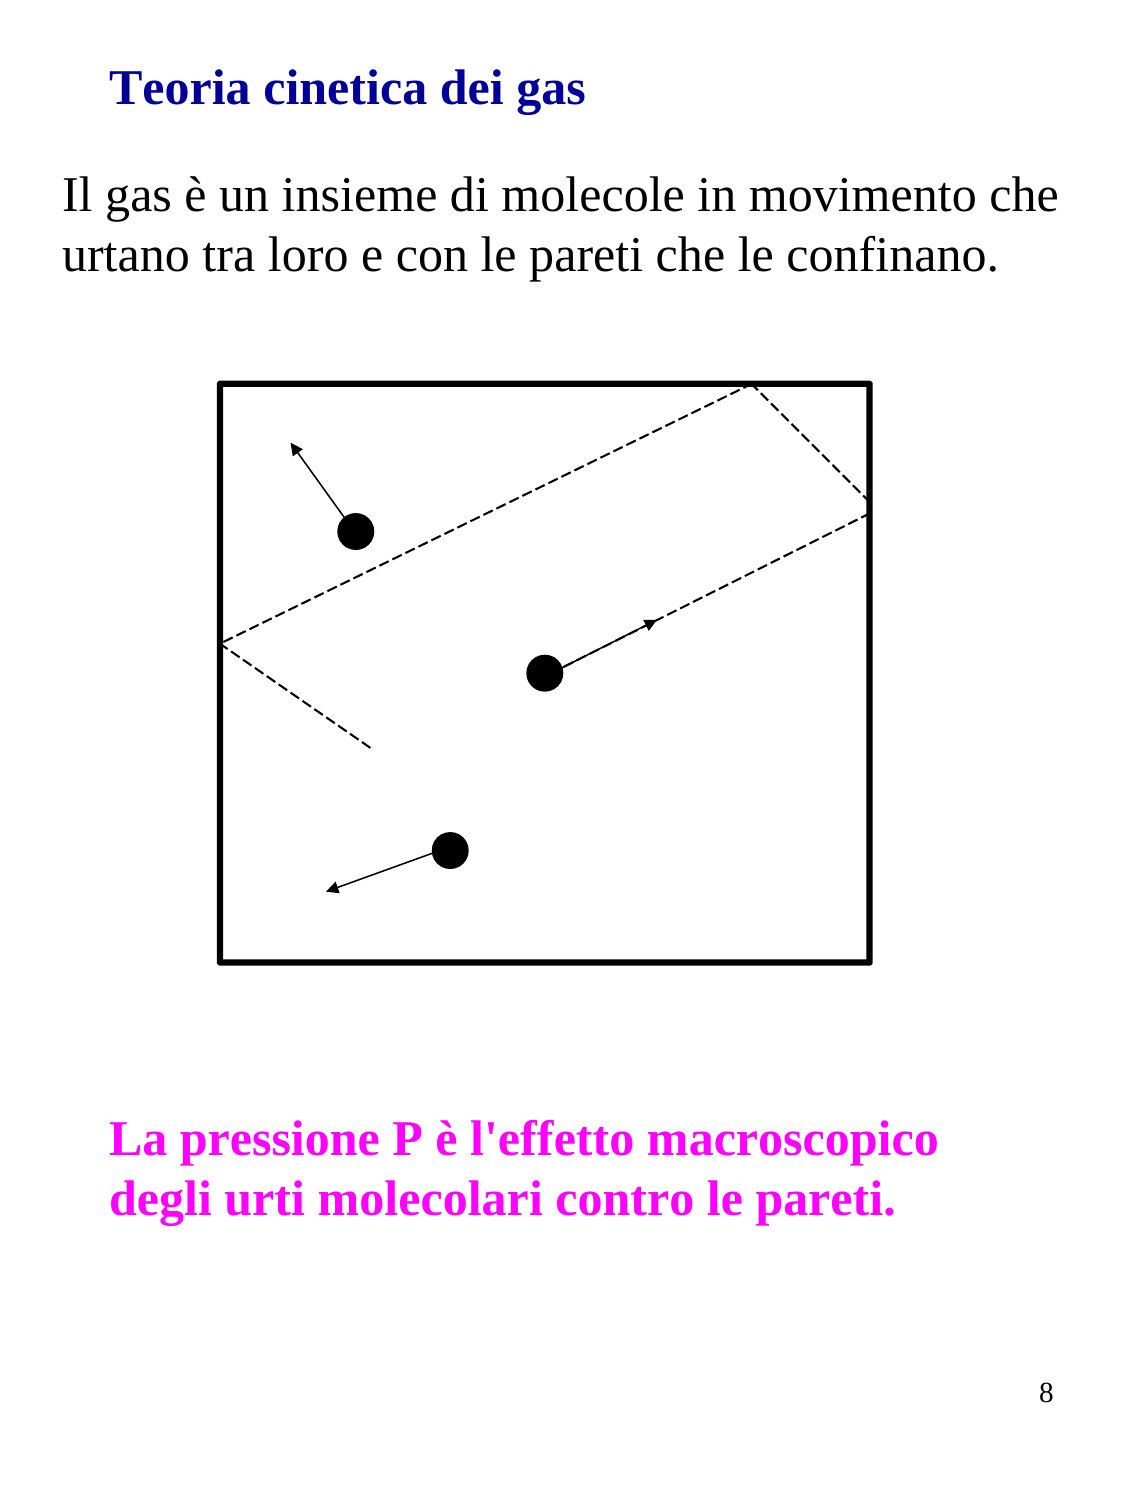

Teoria cinetica dei gas
Il gas è un insieme di molecole in movimento che urtano tra loro e con le pareti che le confinano.
La pressione P è l'effetto macroscopico degli urti molecolari contro le pareti.